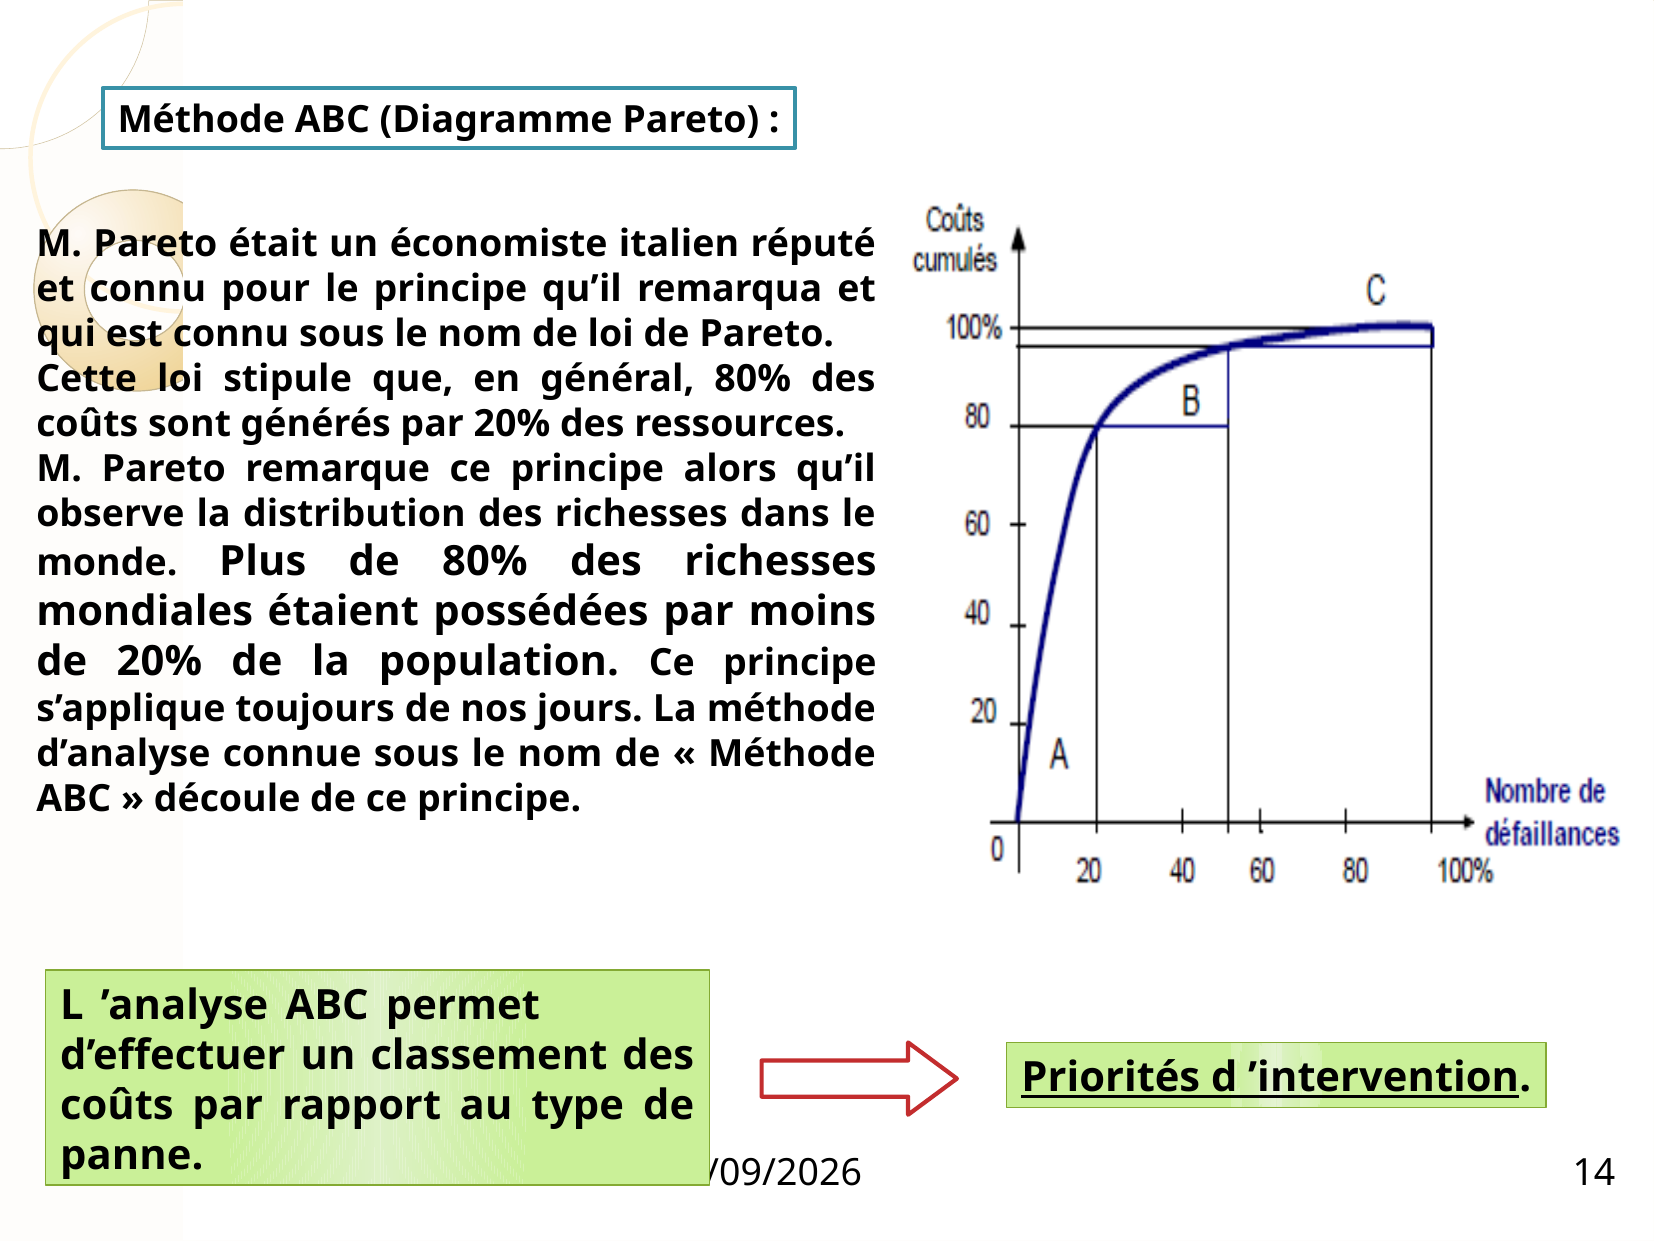

Méthode ABC (Diagramme Pareto) :
M. Pareto était un économiste italien réputé et connu pour le principe qu’il remarqua et qui est connu sous le nom de loi de Pareto.
Cette loi stipule que, en général, 80% des coûts sont générés par 20% des ressources.
M. Pareto remarque ce principe alors qu’il observe la distribution des richesses dans le monde. Plus de 80% des richesses mondiales étaient possédées par moins de 20% de la population. Ce principe s’applique toujours de nos jours. La méthode d’analyse connue sous le nom de « Méthode ABC » découle de ce principe.
L ’analyse ABC permet d’effectuer un classement des coûts par rapport au type de panne.
Priorités d ’intervention.